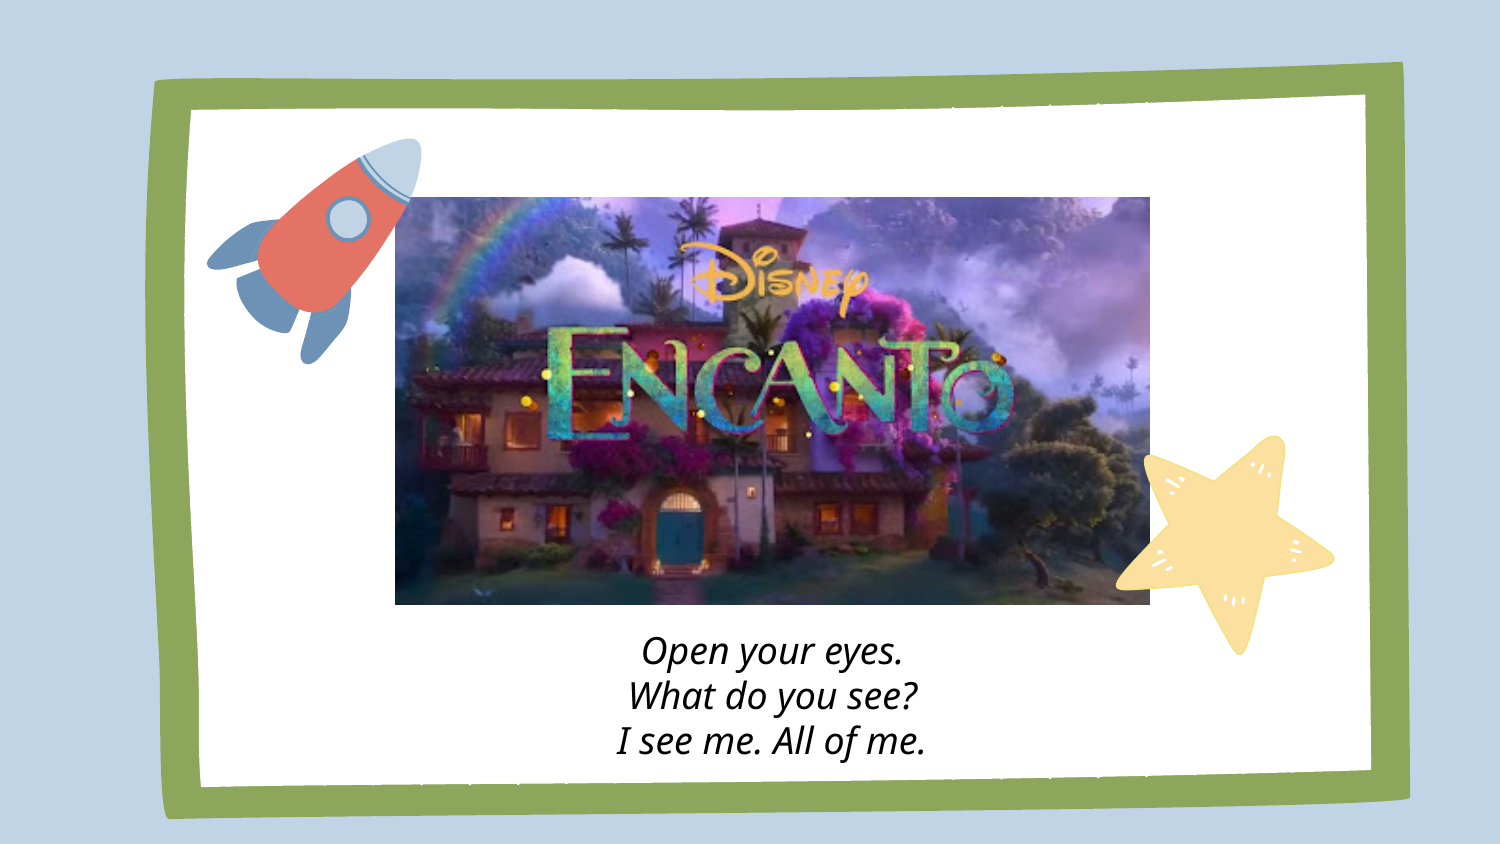

Open your eyes.
What do you see?
I see me. All of me.